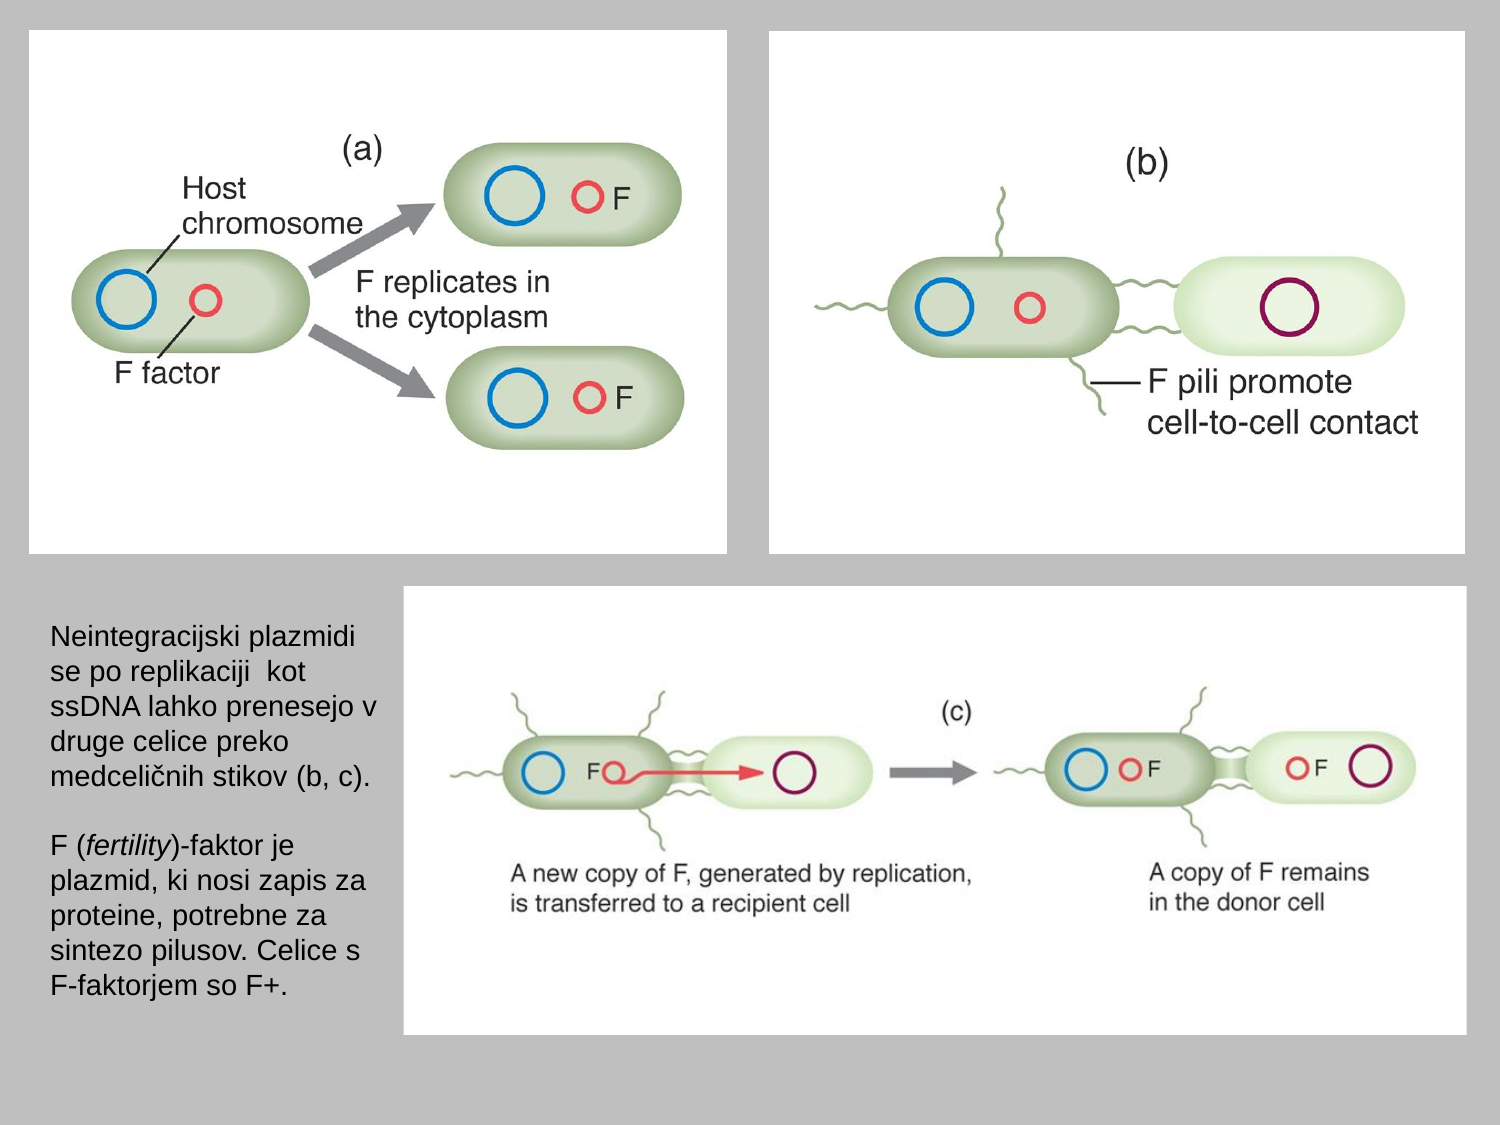

Neintegracijski plazmidi se po replikaciji kot ssDNA lahko prenesejo v druge celice preko medceličnih stikov (b, c).
F (fertility)-faktor je plazmid, ki nosi zapis za proteine, potrebne za sintezo pilusov. Celice s
F-faktorjem so F+.